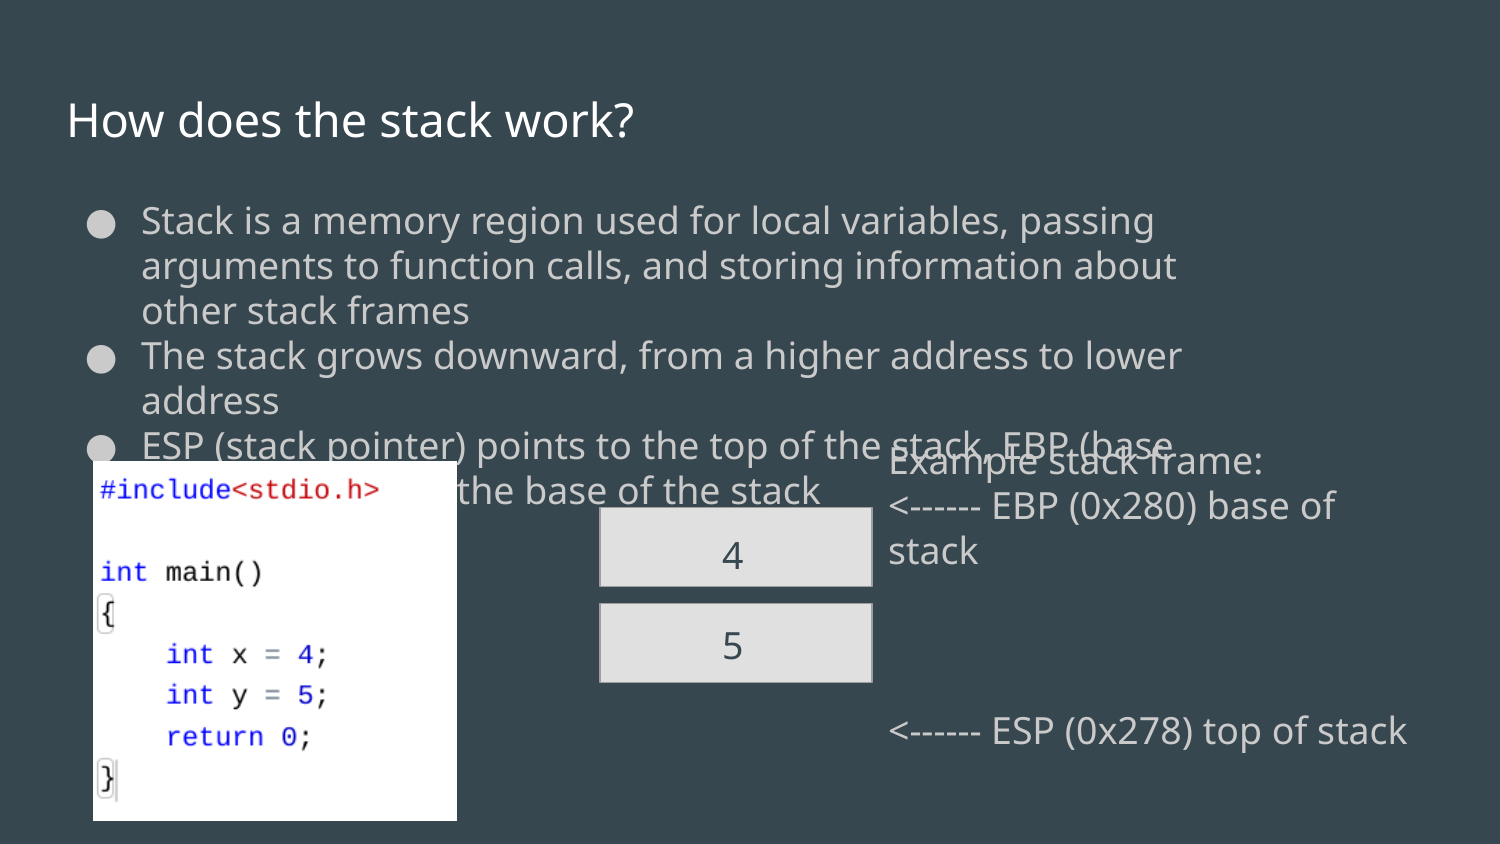

# How does the stack work?
Stack is a memory region used for local variables, passing arguments to function calls, and storing information about other stack frames
The stack grows downward, from a higher address to lower address
ESP (stack pointer) points to the top of the stack, EBP (base pointer) points to the base of the stack
Example stack frame:
<------ EBP (0x280) base of stack
<------ ESP (0x278) top of stack
4
5